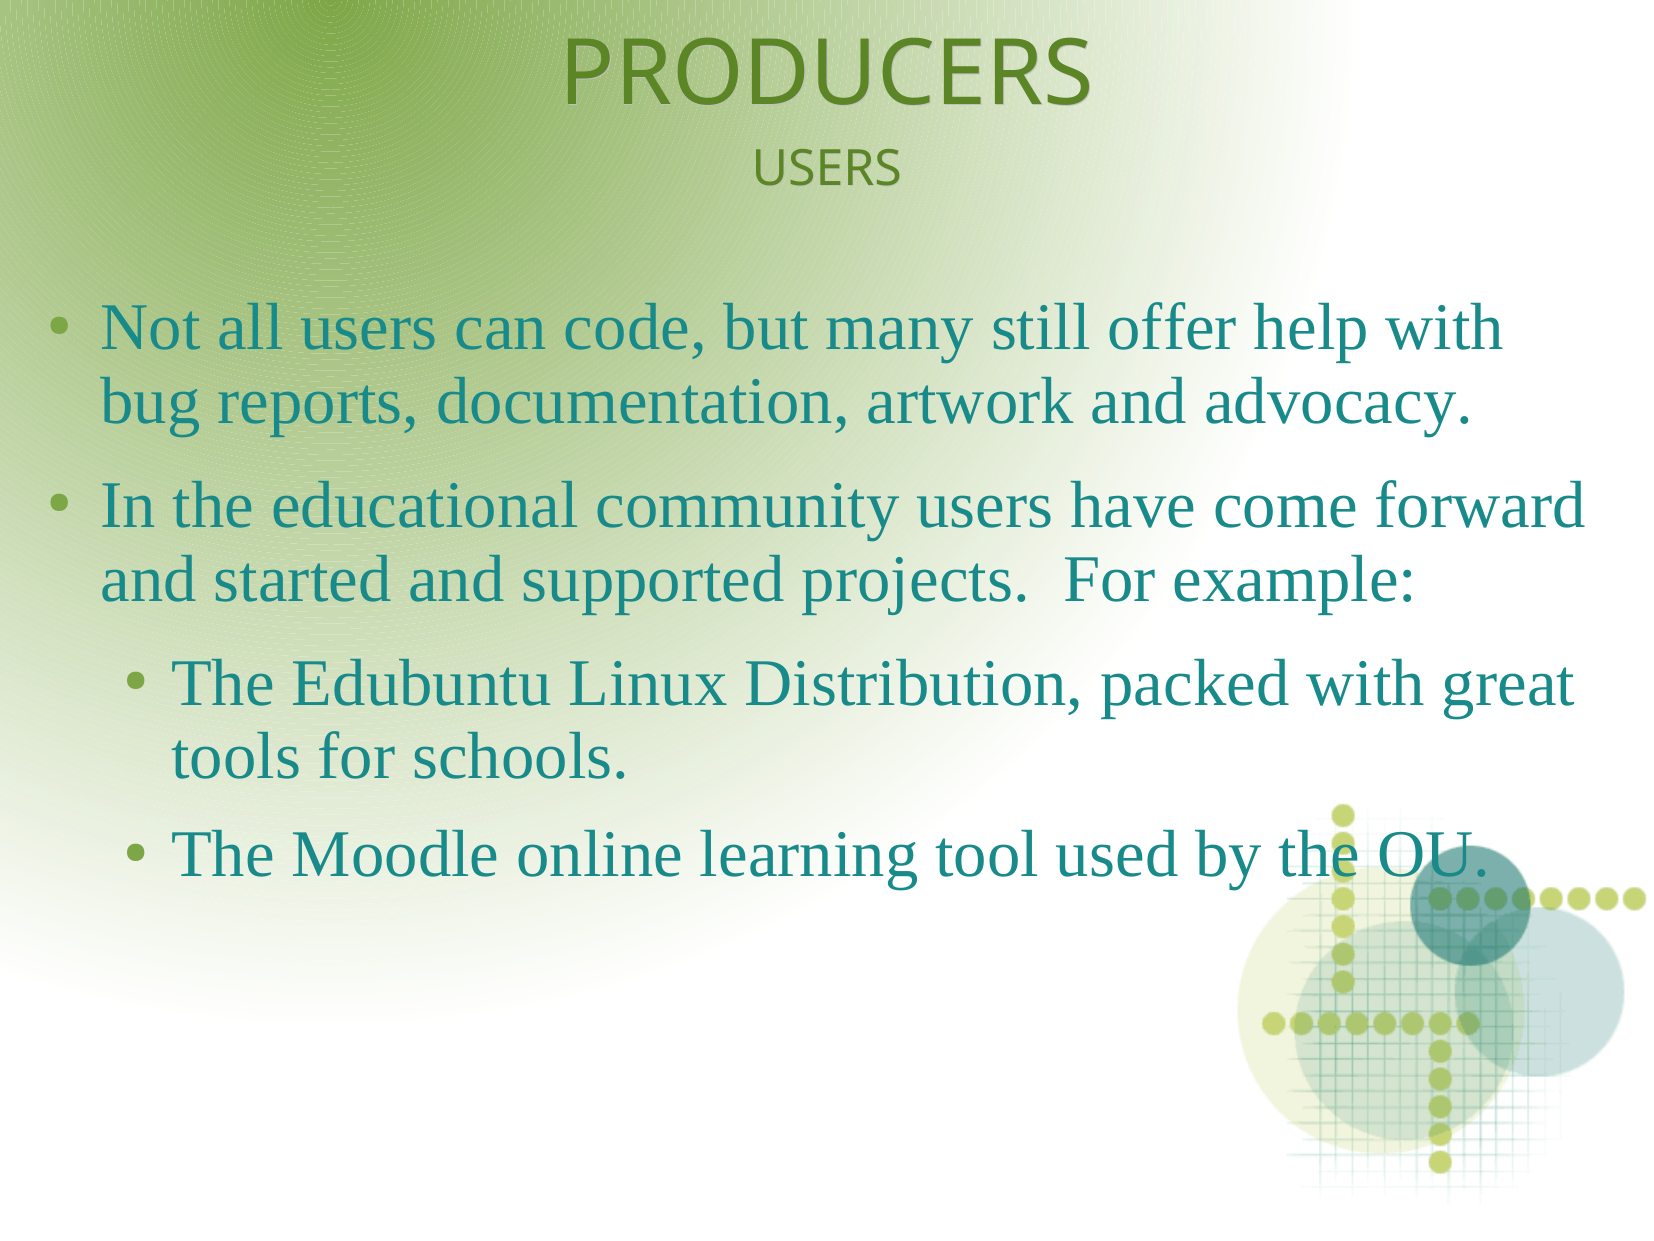

# PRODUCERS USERS
Not all users can code, but many still offer help with bug reports, documentation, artwork and advocacy.
In the educational community users have come forward and started and supported projects. For example:
The Edubuntu Linux Distribution, packed with great tools for schools.
The Moodle online learning tool used by the OU.